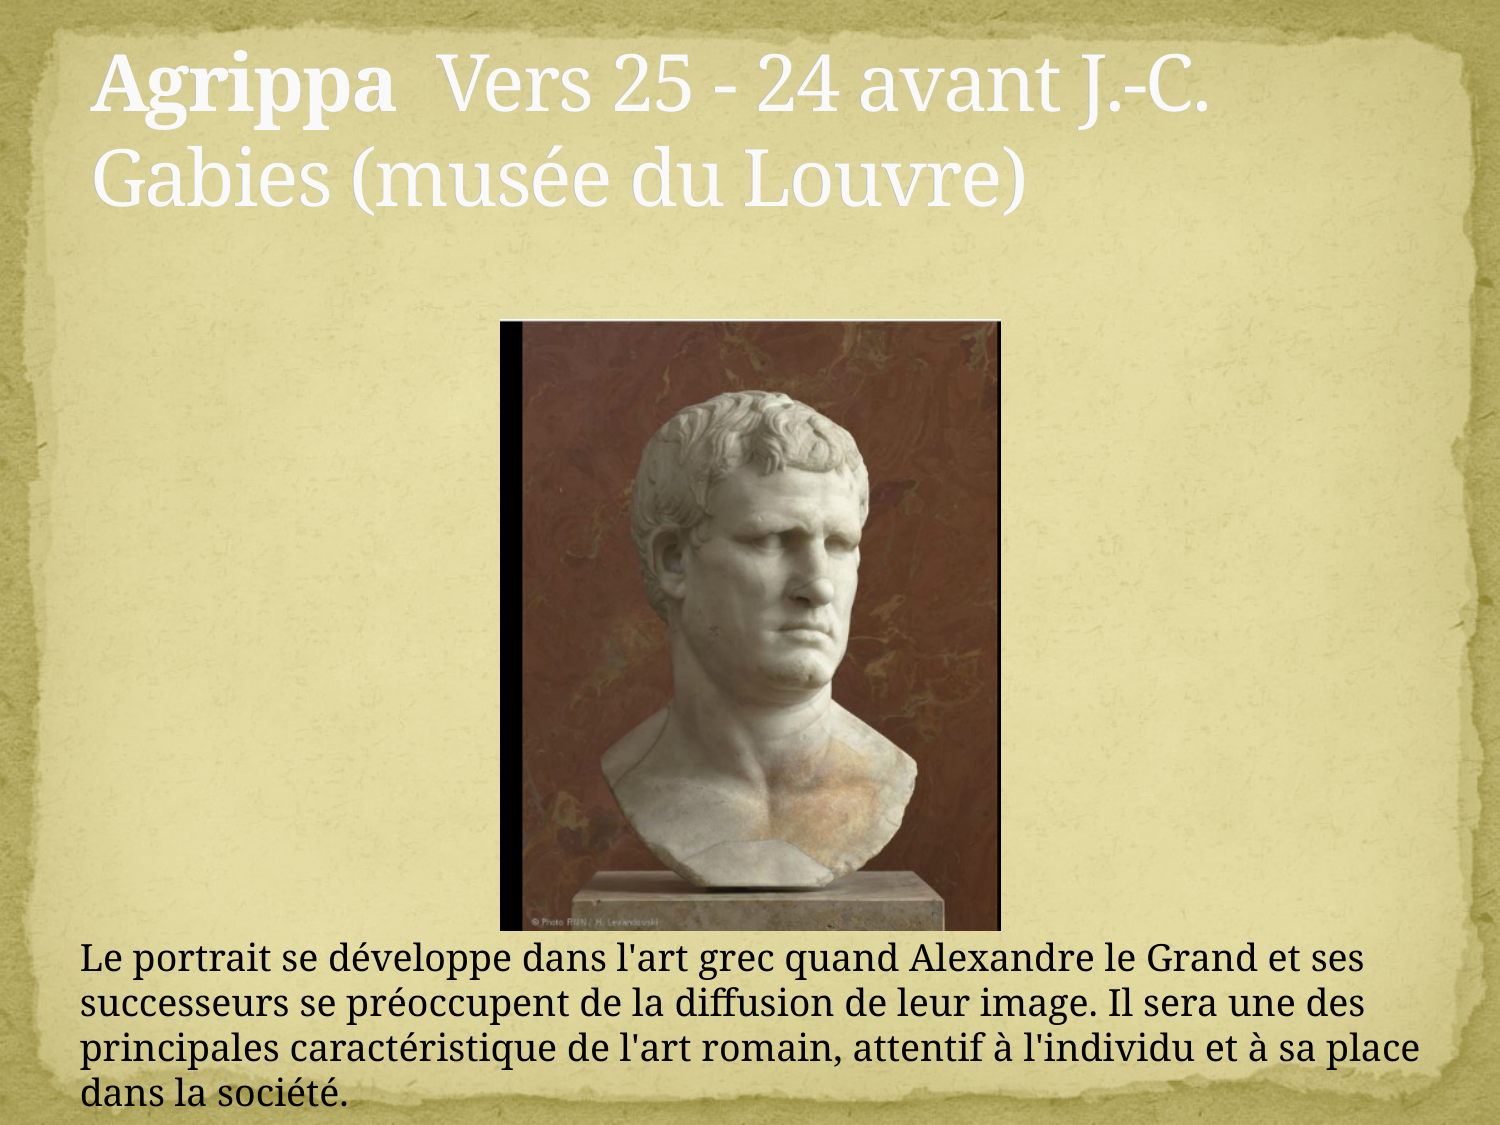

# Agrippa Vers 25 - 24 avant J.-C. Gabies (musée du Louvre)
Le portrait se développe dans l'art grec quand Alexandre le Grand et ses successeurs se préoccupent de la diffusion de leur image. Il sera une des principales caractéristique de l'art romain, attentif à l'individu et à sa place dans la société.